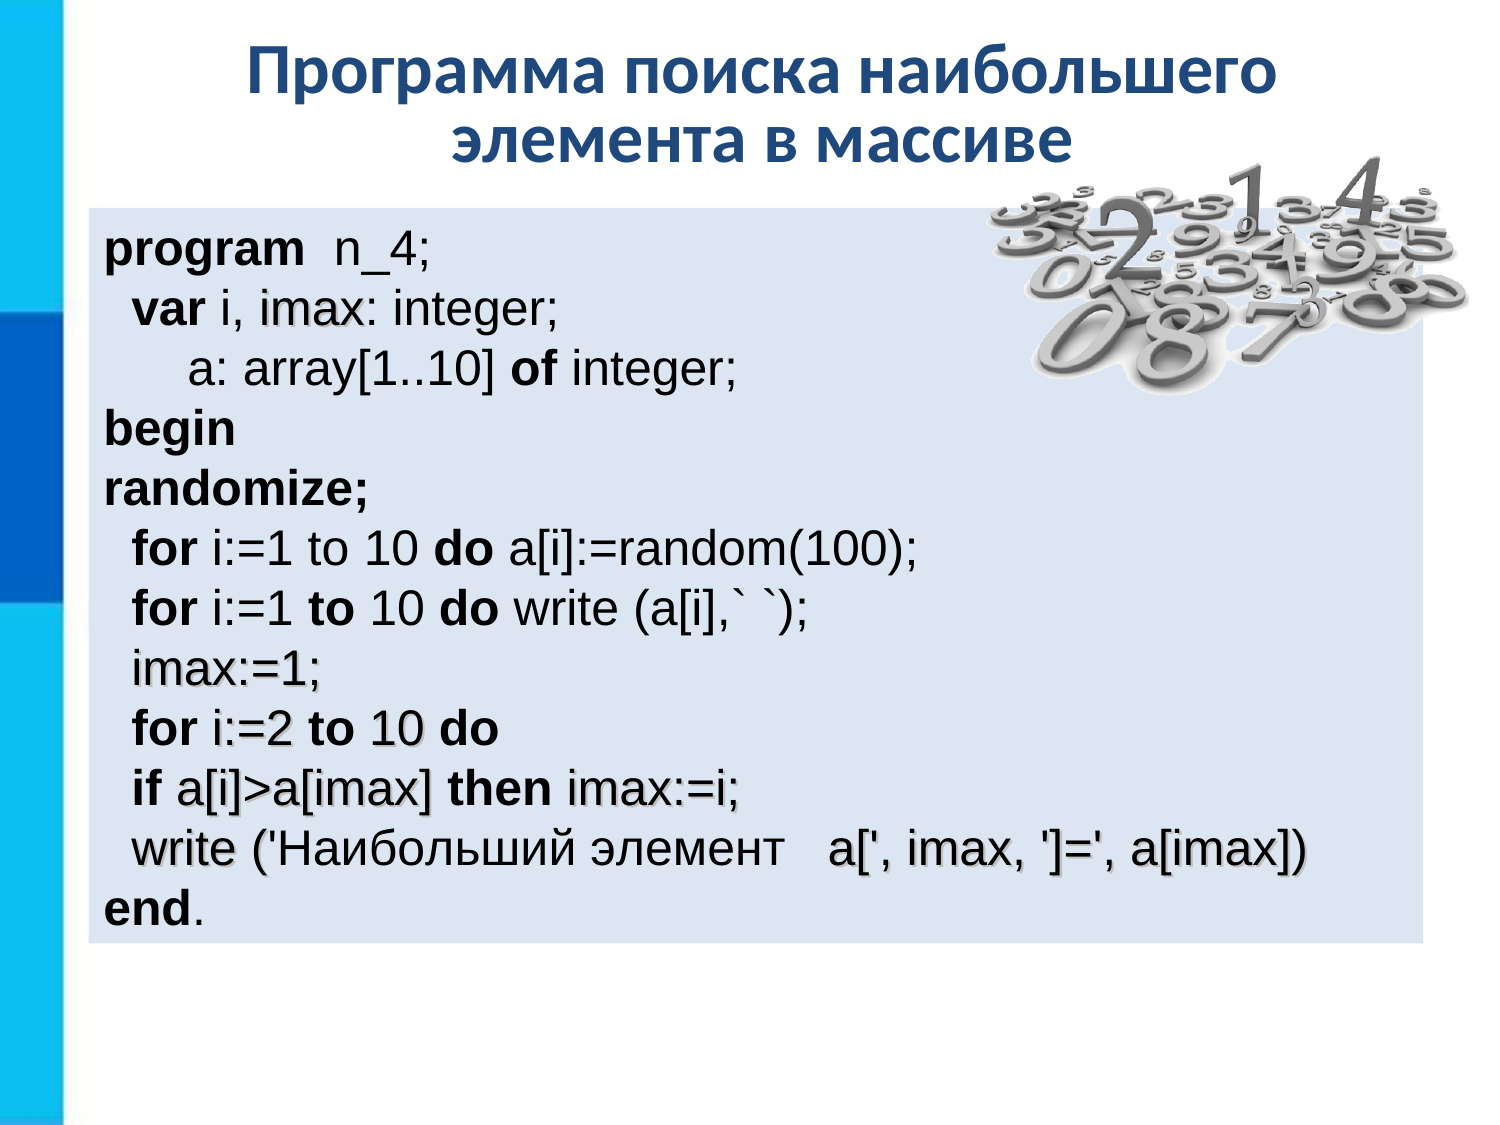

Программа поиска наибольшего элемента в массиве
program  n_4;
 var i, imax: integer;
 a: array[1..10] of integer;
begin
randomize;
 for i:=1 to 10 do a[i]:=random(100);
 for i:=1 to 10 do write (a[i],` `);
 imax:=1;
 for i:=2 to 10 do
 if a[i]>a[imax] then imax:=i;
 write ('Наибольший элемент a[', imax, ']=', a[imax])
end.